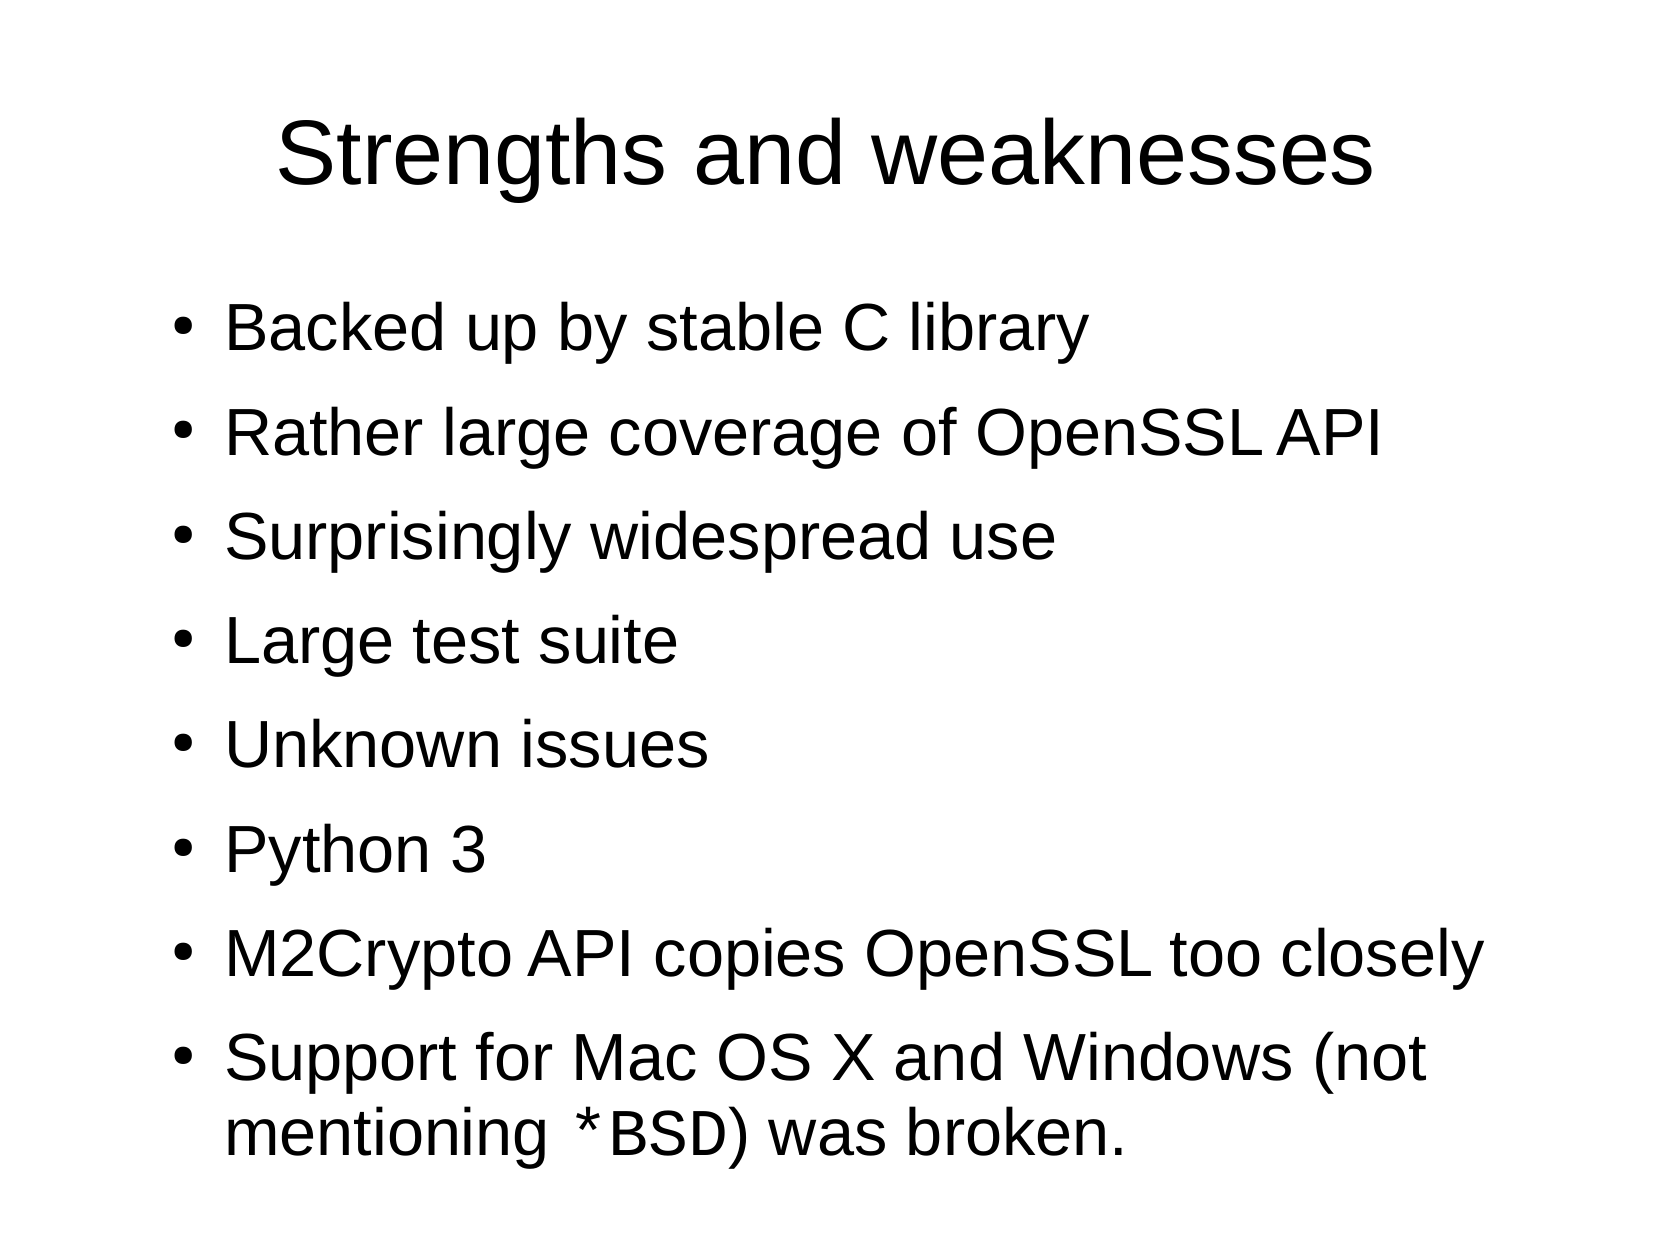

# Strengths and weaknesses
Backed up by stable C library
Rather large coverage of OpenSSL API
Surprisingly widespread use
Large test suite
Unknown issues
Python 3
M2Crypto API copies OpenSSL too closely
Support for Mac OS X and Windows (not mentioning *BSD) was broken.